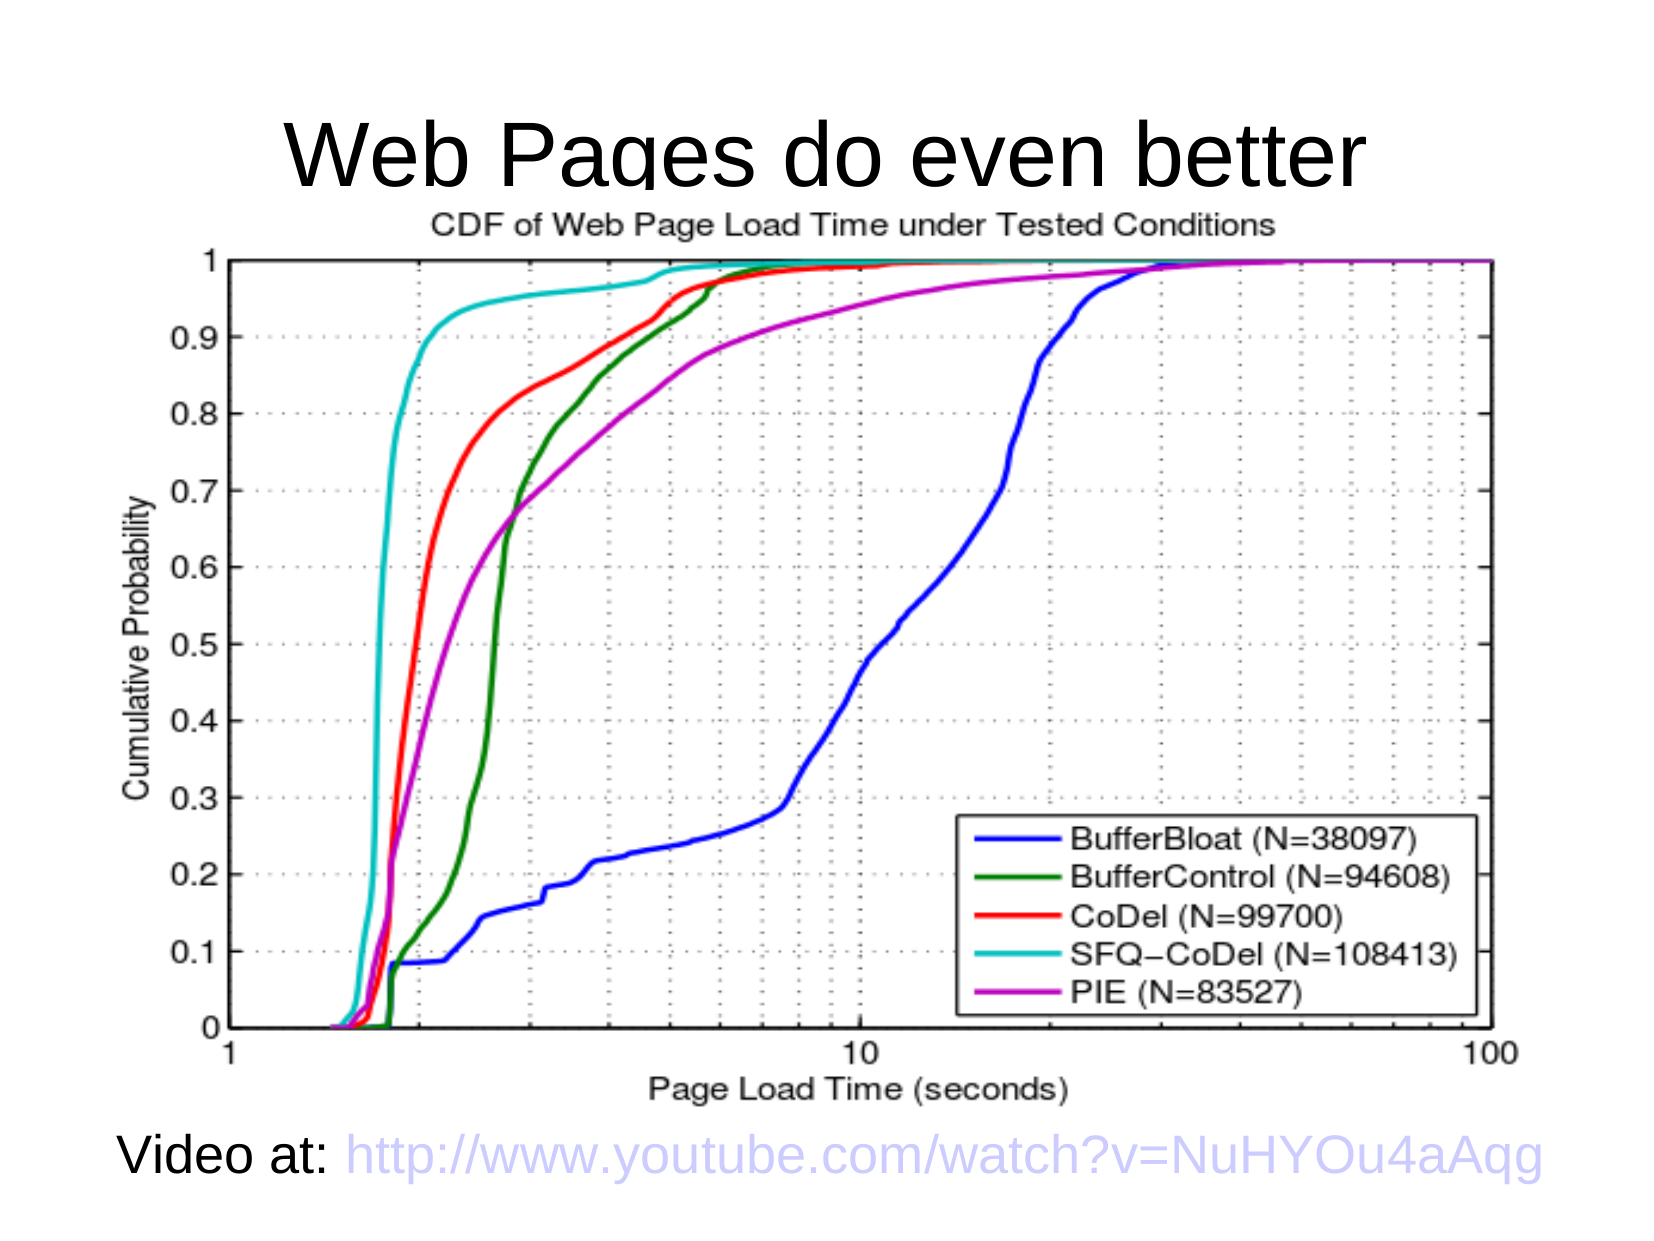

# Web Pages do even better
Video at: http://www.youtube.com/watch?v=NuHYOu4aAqg